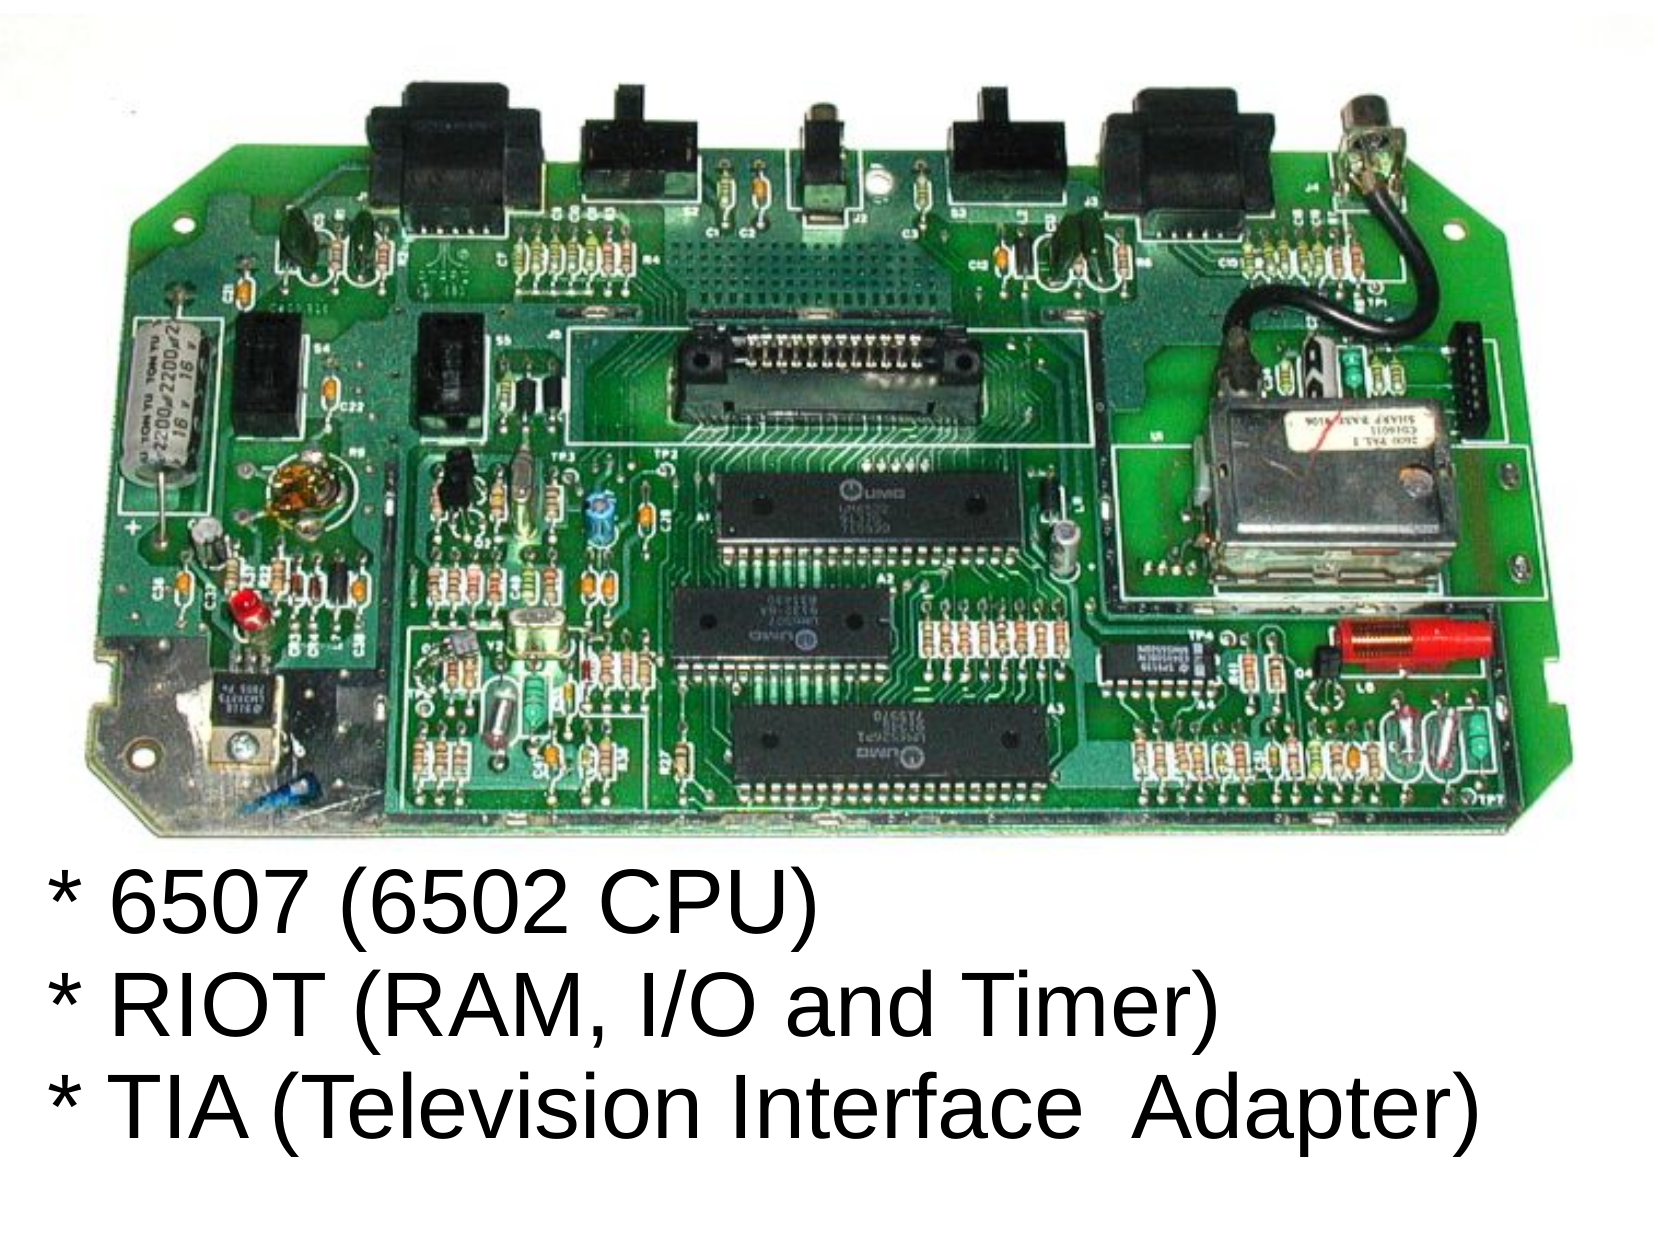

# * 6507 (6502 CPU) * RIOT (RAM, I/O and Timer) * TIA (Television Interface Adapter)